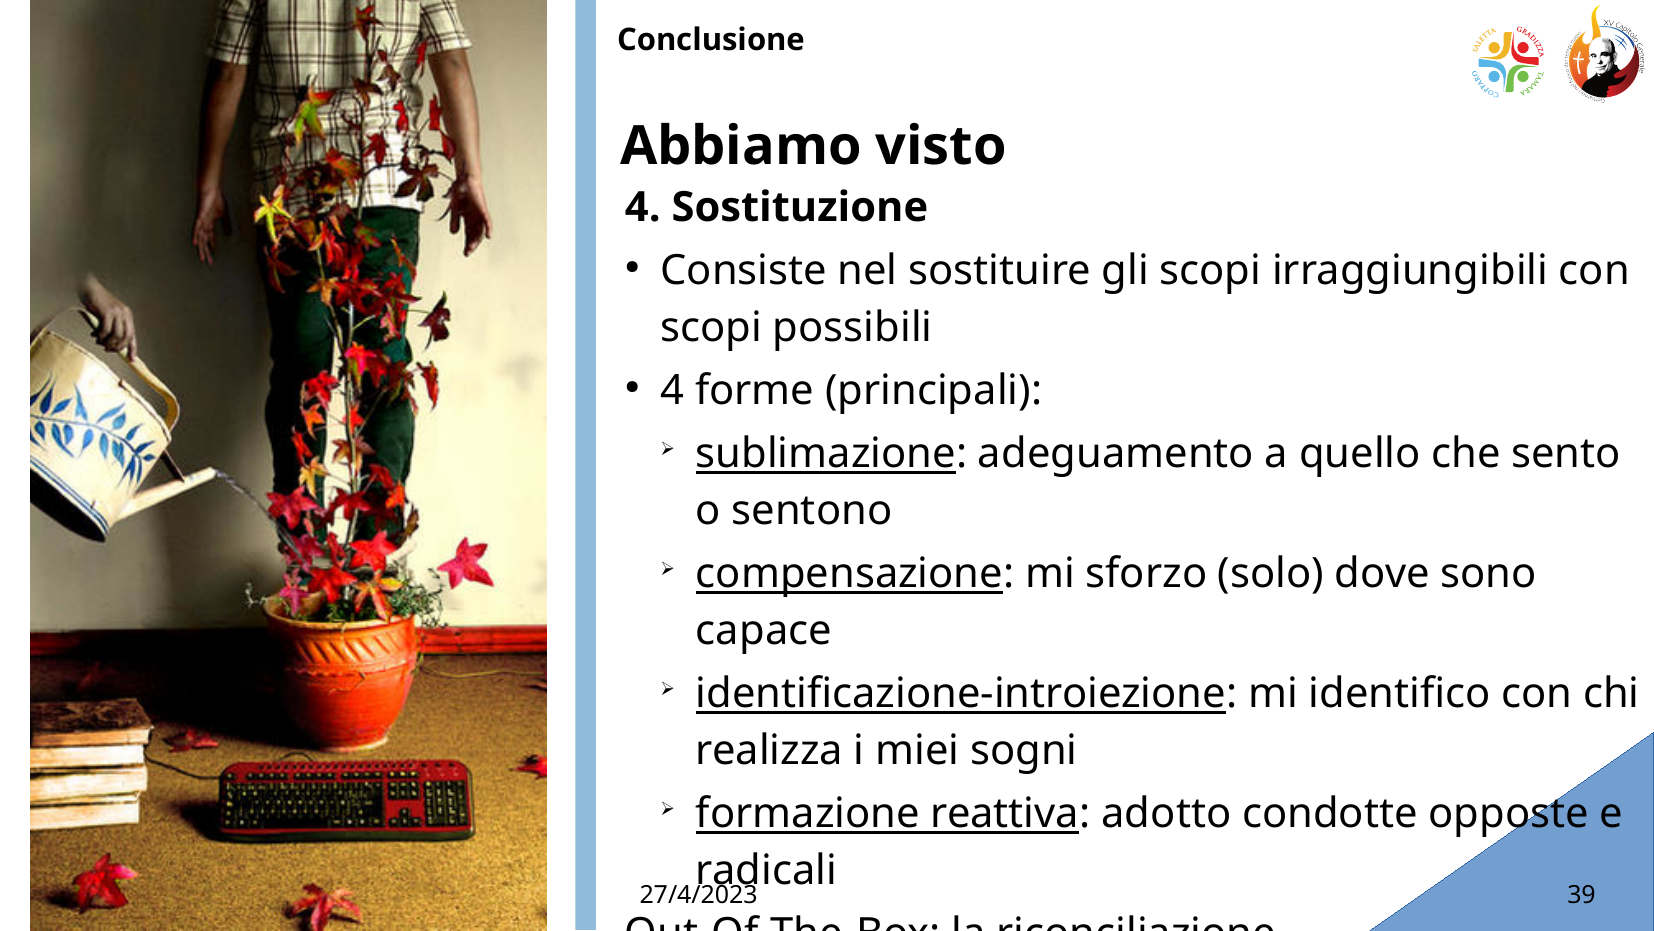

Conclusione
Abbiamo visto
# 4. Sostituzione
Consiste nel sostituire gli scopi irraggiungibili con scopi possibili
4 forme (principali):
sublimazione: adeguamento a quello che sento o sentono
compensazione: mi sforzo (solo) dove sono capace
identificazione-introiezione: mi identifico con chi realizza i miei sogni
formazione reattiva: adotto condotte opposte e radicali
Out-Of-The-Box: la riconciliazione